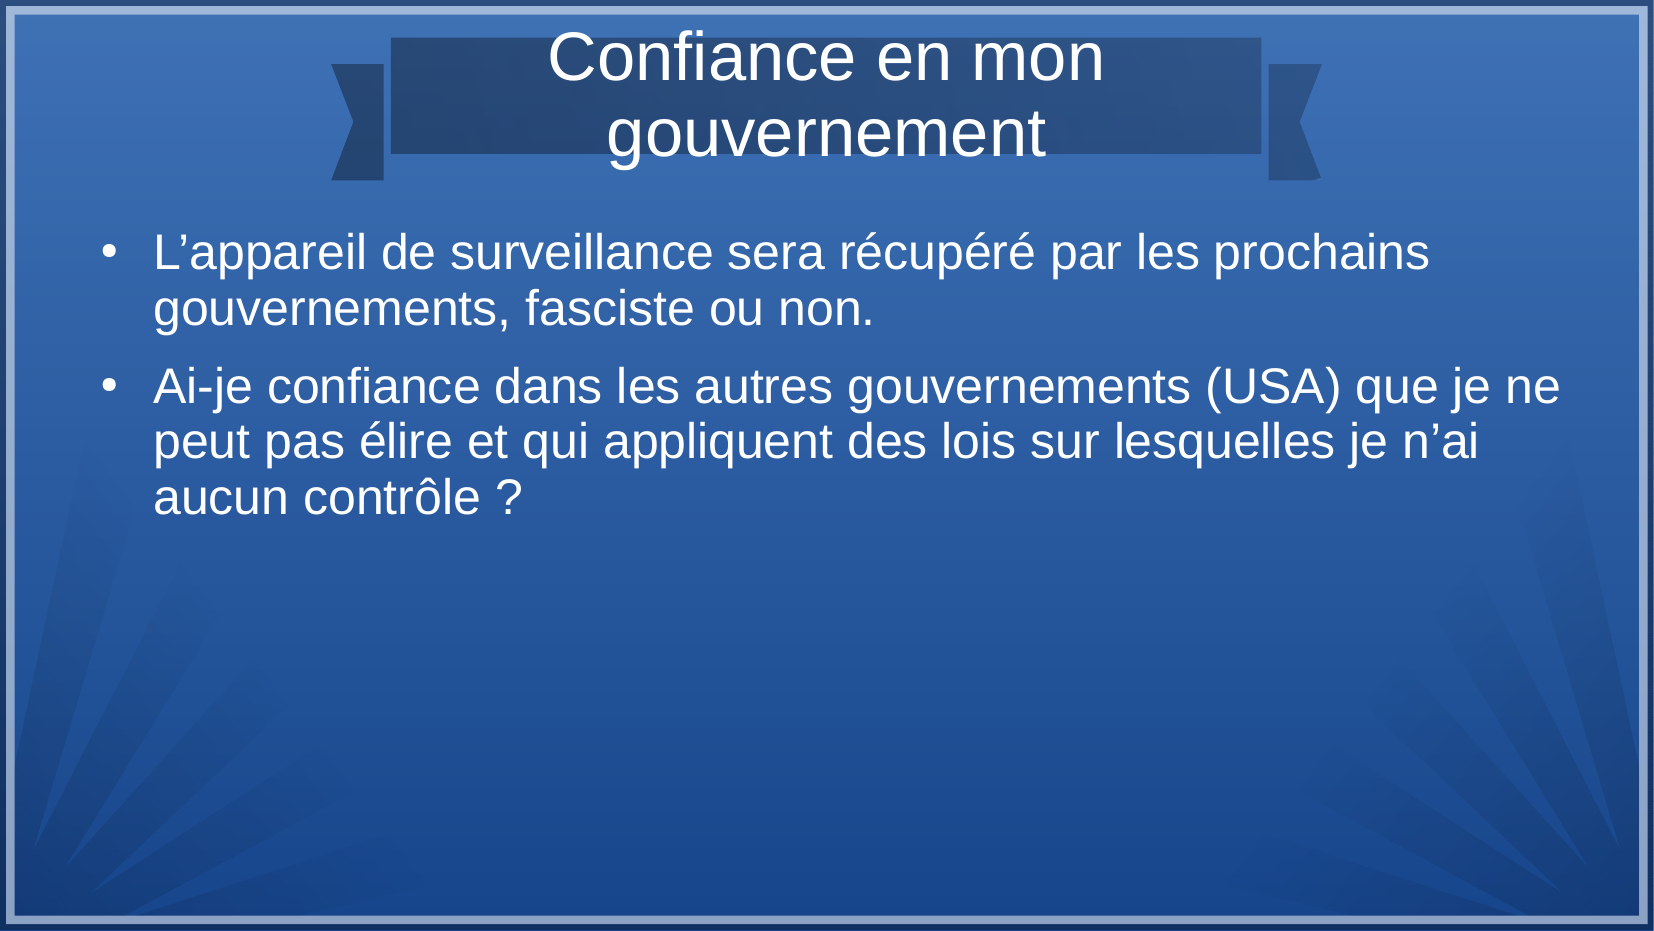

# Confiance en mon gouvernement
L’appareil de surveillance sera récupéré par les prochains gouvernements, fasciste ou non.
Ai-je confiance dans les autres gouvernements (USA) que je ne peut pas élire et qui appliquent des lois sur lesquelles je n’ai aucun contrôle ?